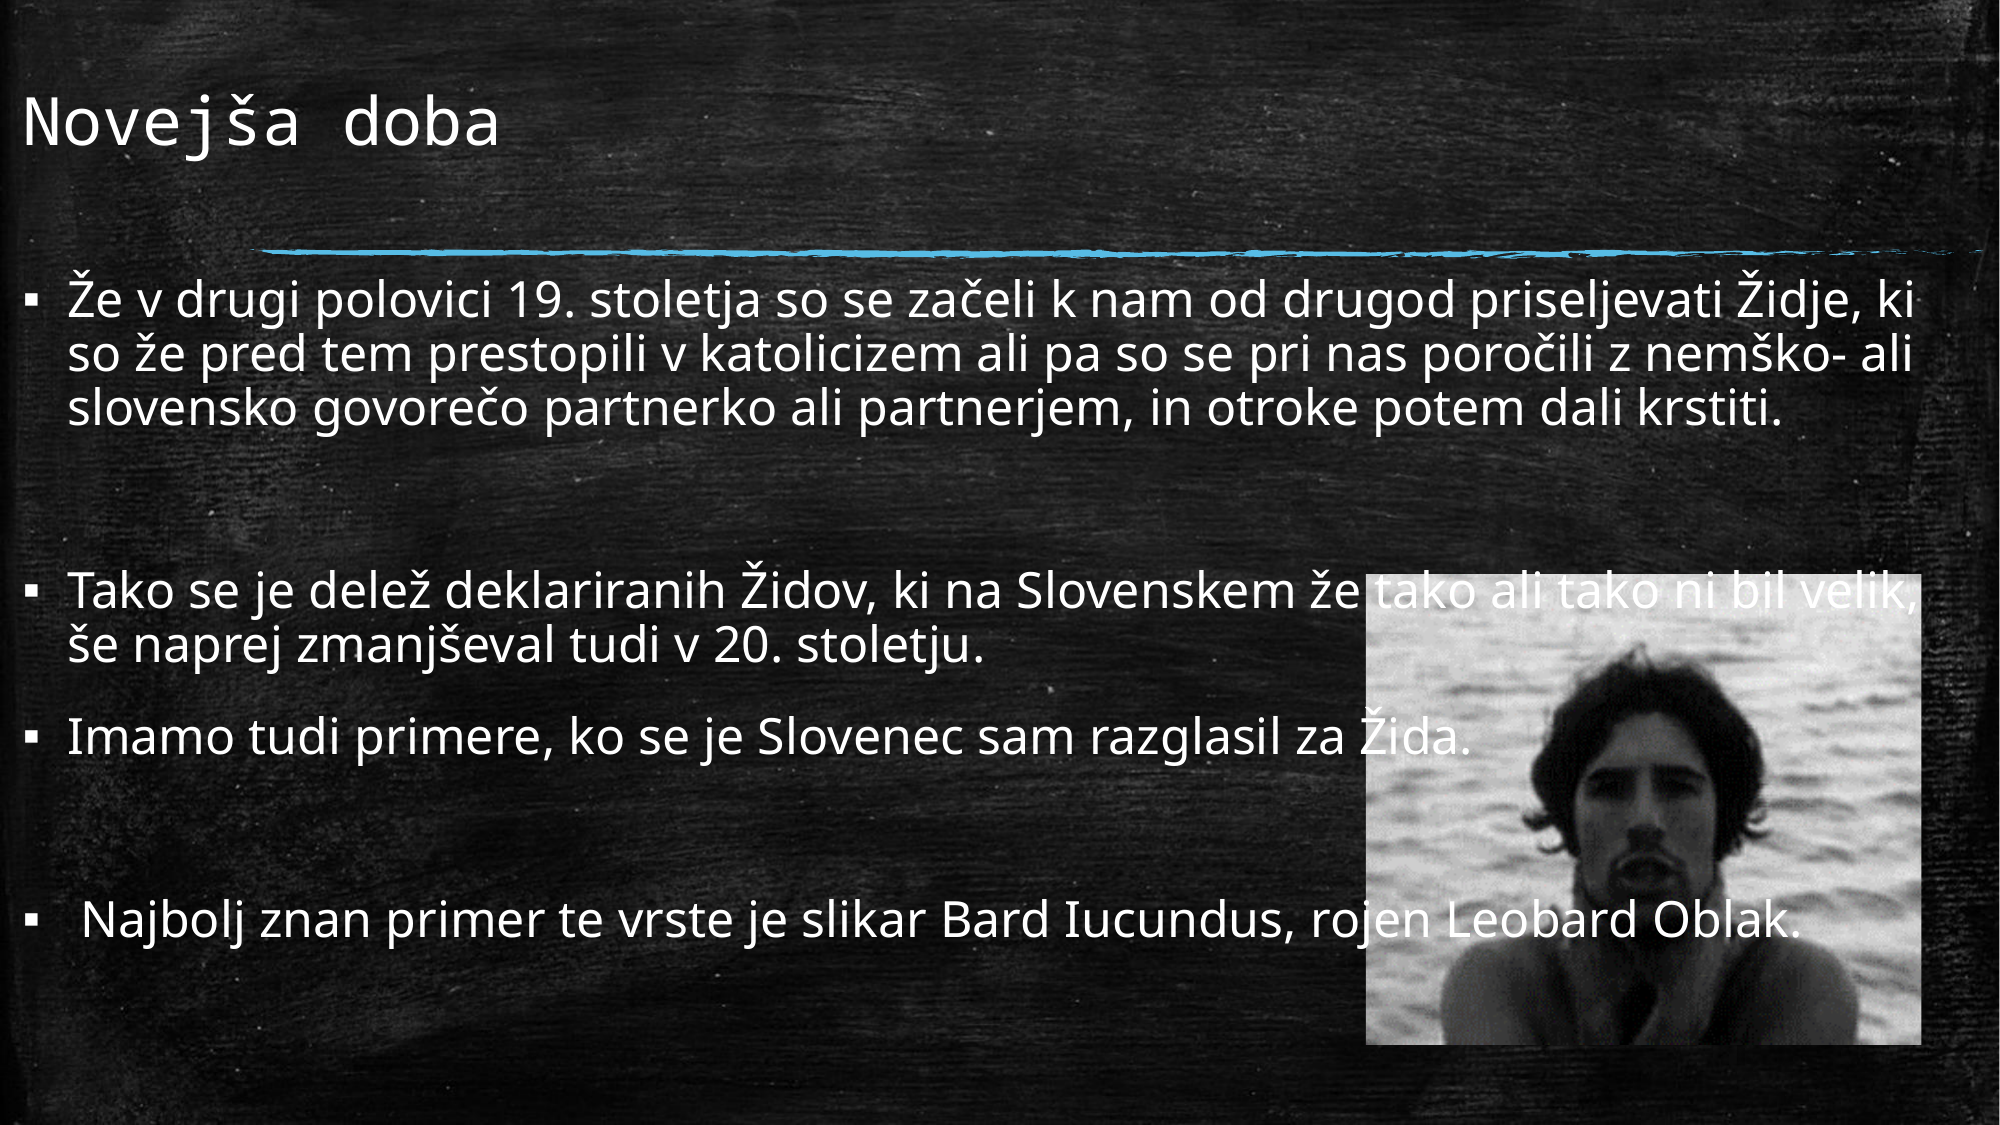

# Novejša doba
Že v drugi polovici 19. stoletja so se začeli k nam od drugod priseljevati Židje, ki so že pred tem prestopili v katolicizem ali pa so se pri nas poročili z nemško- ali slovensko govorečo partnerko ali partnerjem, in otroke potem dali krstiti.
Tako se je delež deklariranih Židov, ki na Slovenskem že tako ali tako ni bil velik, še naprej zmanjševal tudi v 20. stoletju.
Imamo tudi primere, ko se je Slovenec sam razglasil za Žida.
 Najbolj znan primer te vrste je slikar Bard Iucundus, rojen Leobard Oblak.